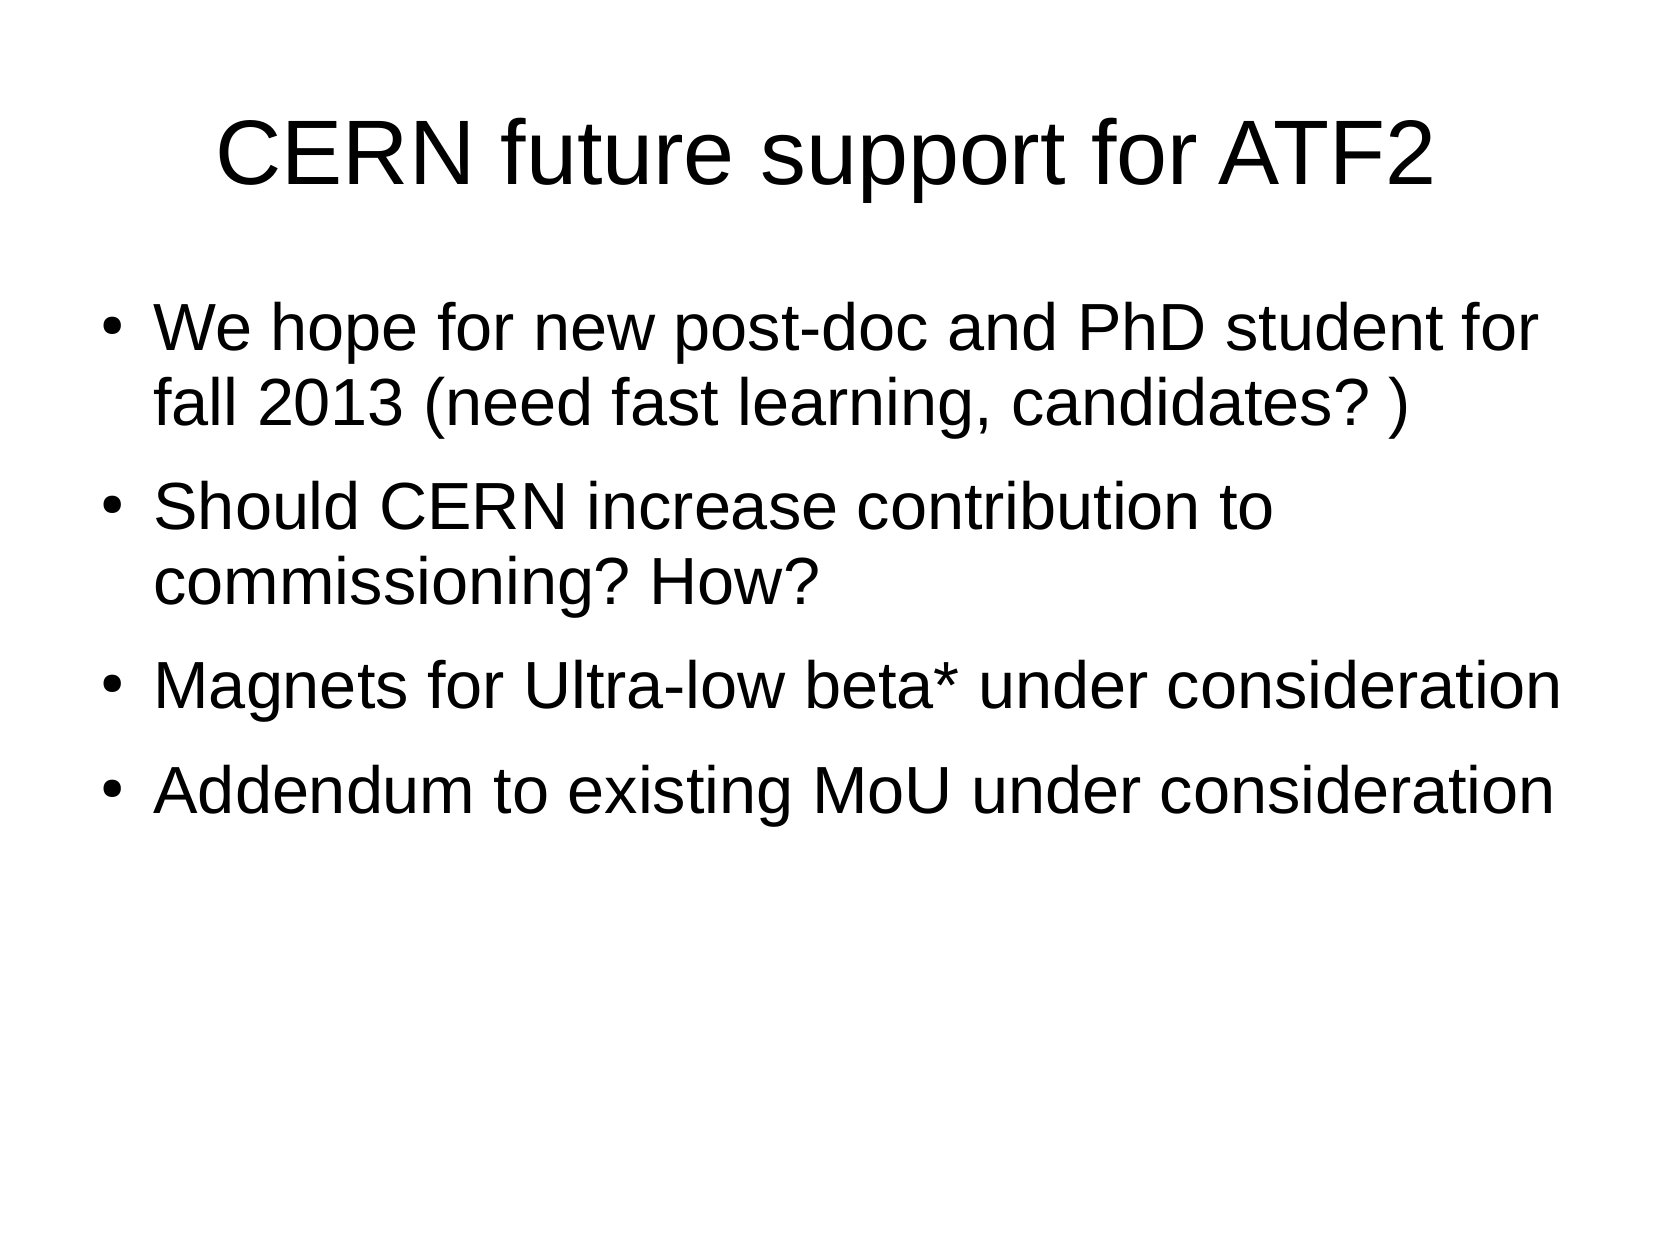

# CERN future support for ATF2
We hope for new post-doc and PhD student for fall 2013 (need fast learning, candidates? )
Should CERN increase contribution to commissioning? How?
Magnets for Ultra-low beta* under consideration
Addendum to existing MoU under consideration